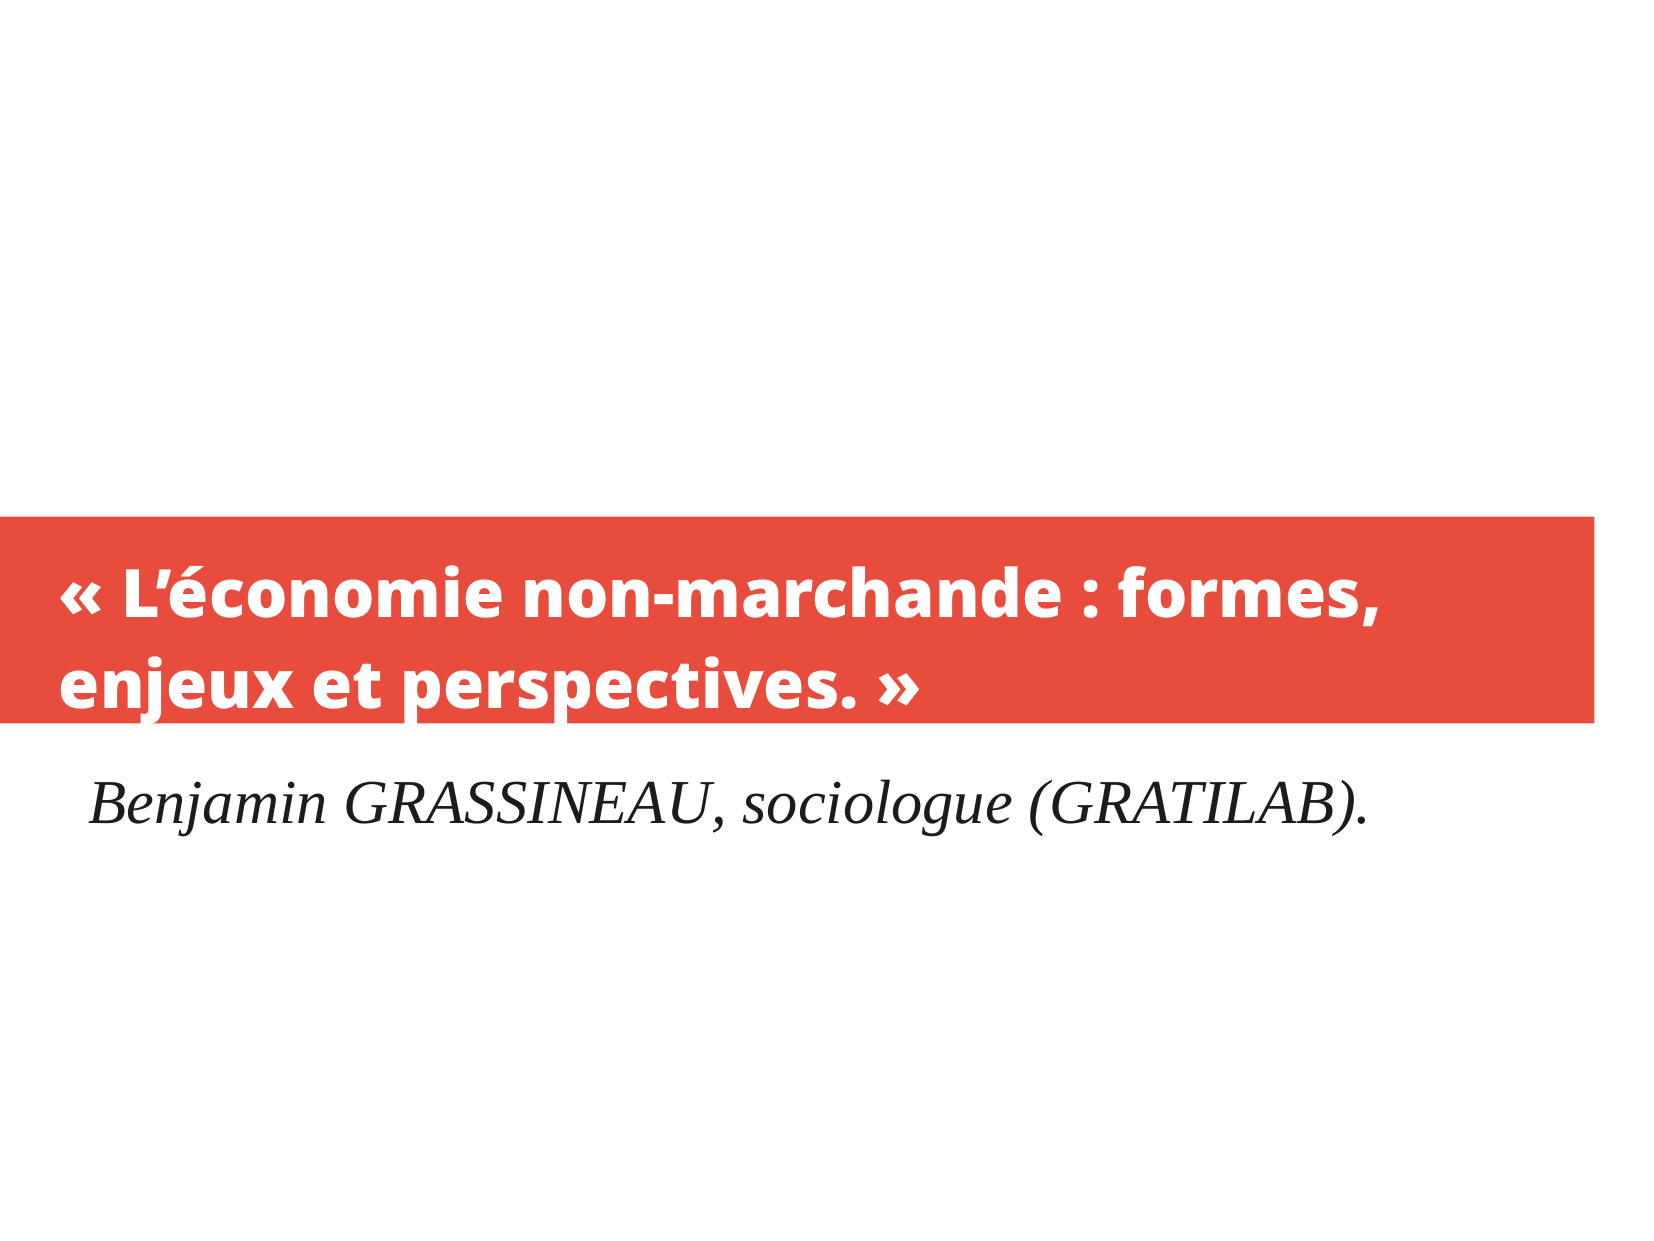

# « L’économie non-marchande : formes, enjeux et perspectives. »
Benjamin GRASSINEAU, sociologue (GRATILAB).